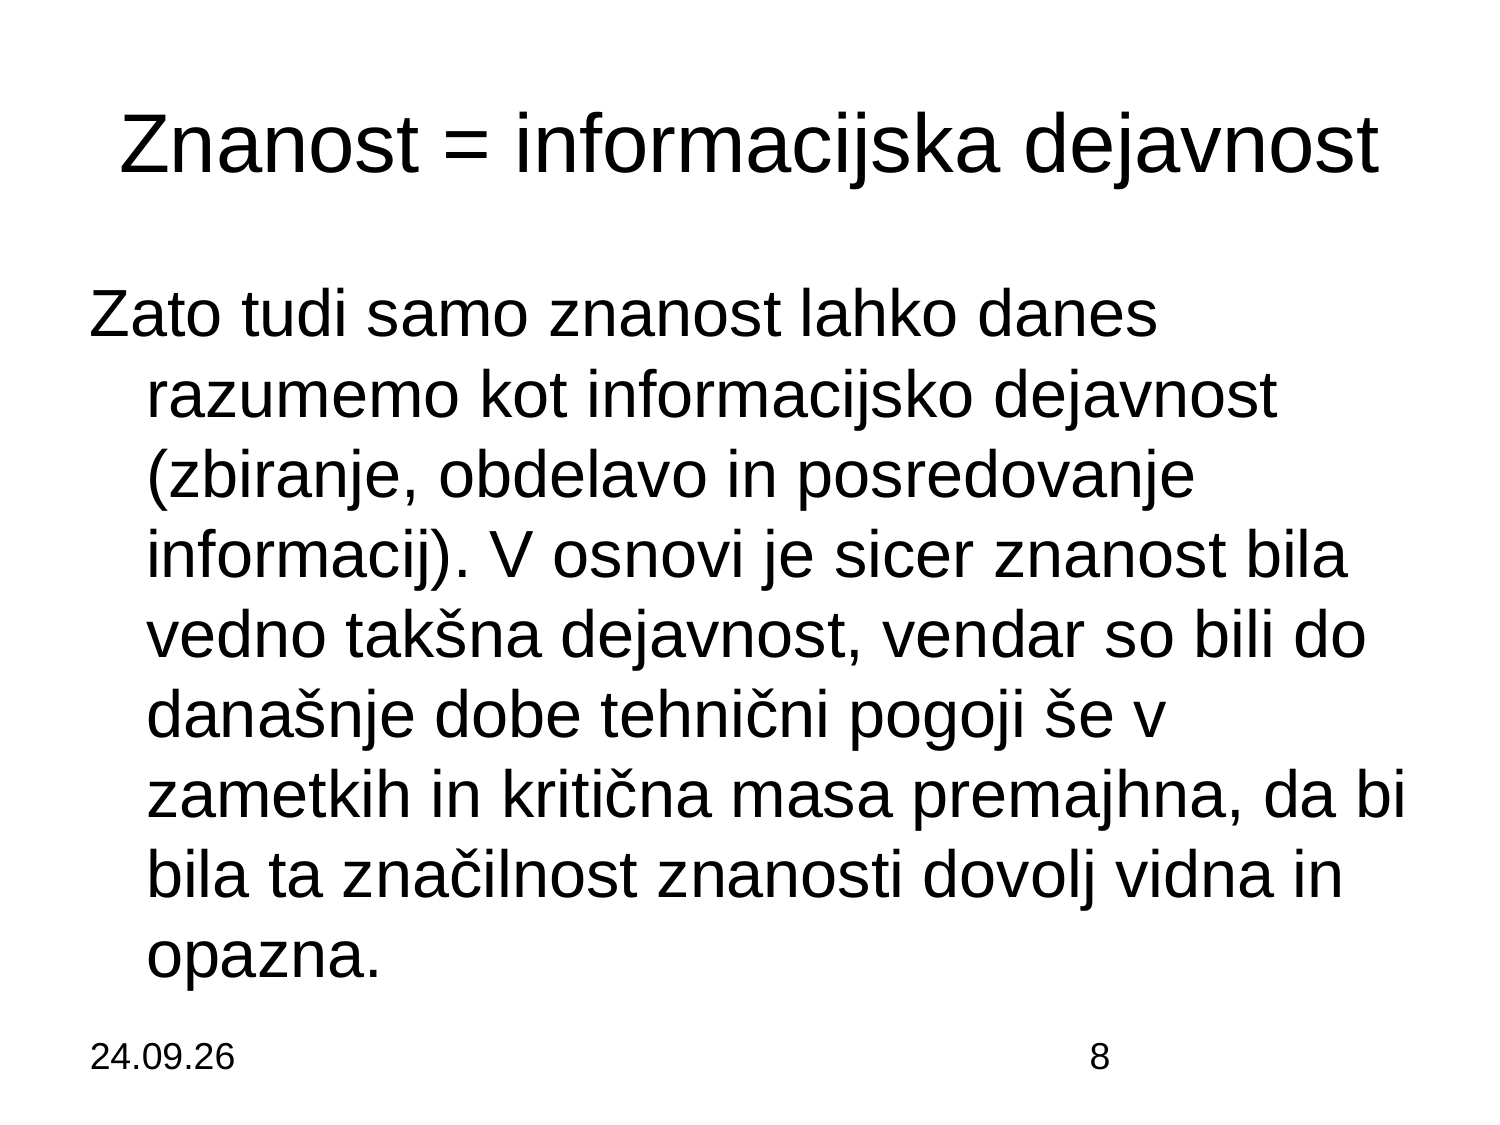

# Znanost = informacijska dejavnost
Zato tudi samo znanost lahko danes razumemo kot informacijsko dejavnost (zbiranje, obdelavo in posredovanje informacij). V osnovi je sicer znanost bila vedno takšna dejavnost, vendar so bili do današnje dobe tehnični pogoji še v zametkih in kritična masa premajhna, da bi bila ta značilnost znanosti dovolj vidna in opazna.
8